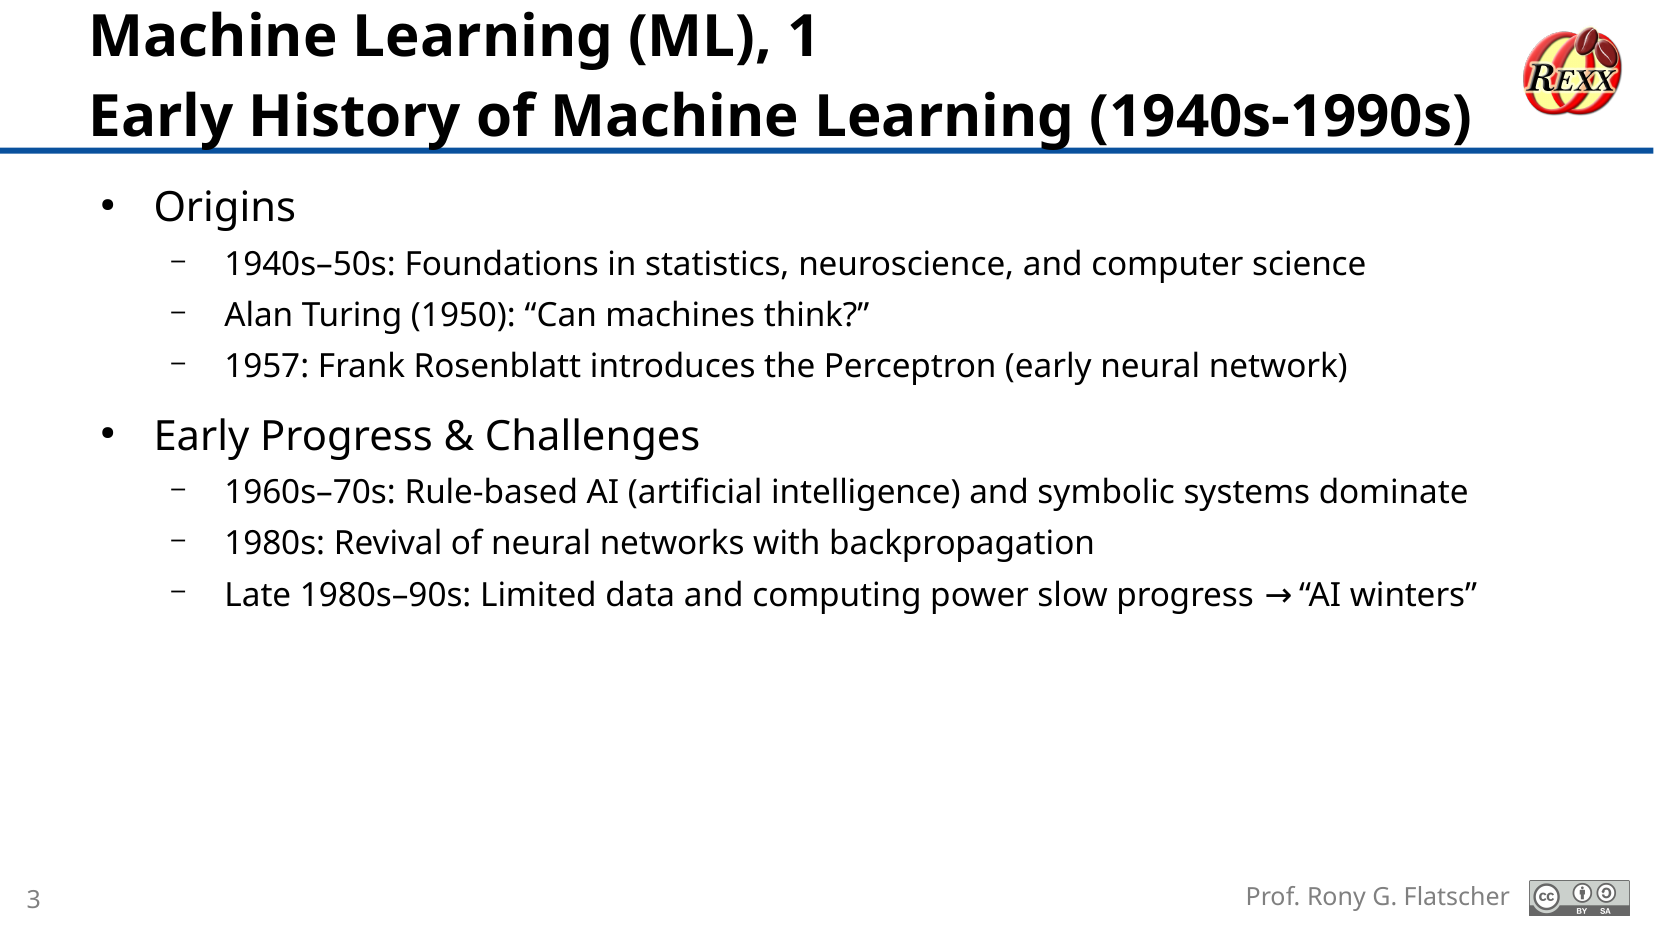

# Machine Learning (ML), 1 Early History of Machine Learning (1940s-1990s)
Origins
1940s–50s: Foundations in statistics, neuroscience, and computer science
Alan Turing (1950): “Can machines think?”
1957: Frank Rosenblatt introduces the Perceptron (early neural network)
Early Progress & Challenges
1960s–70s: Rule-based AI (artificial intelligence) and symbolic systems dominate
1980s: Revival of neural networks with backpropagation
Late 1980s–90s: Limited data and computing power slow progress → “AI winters”